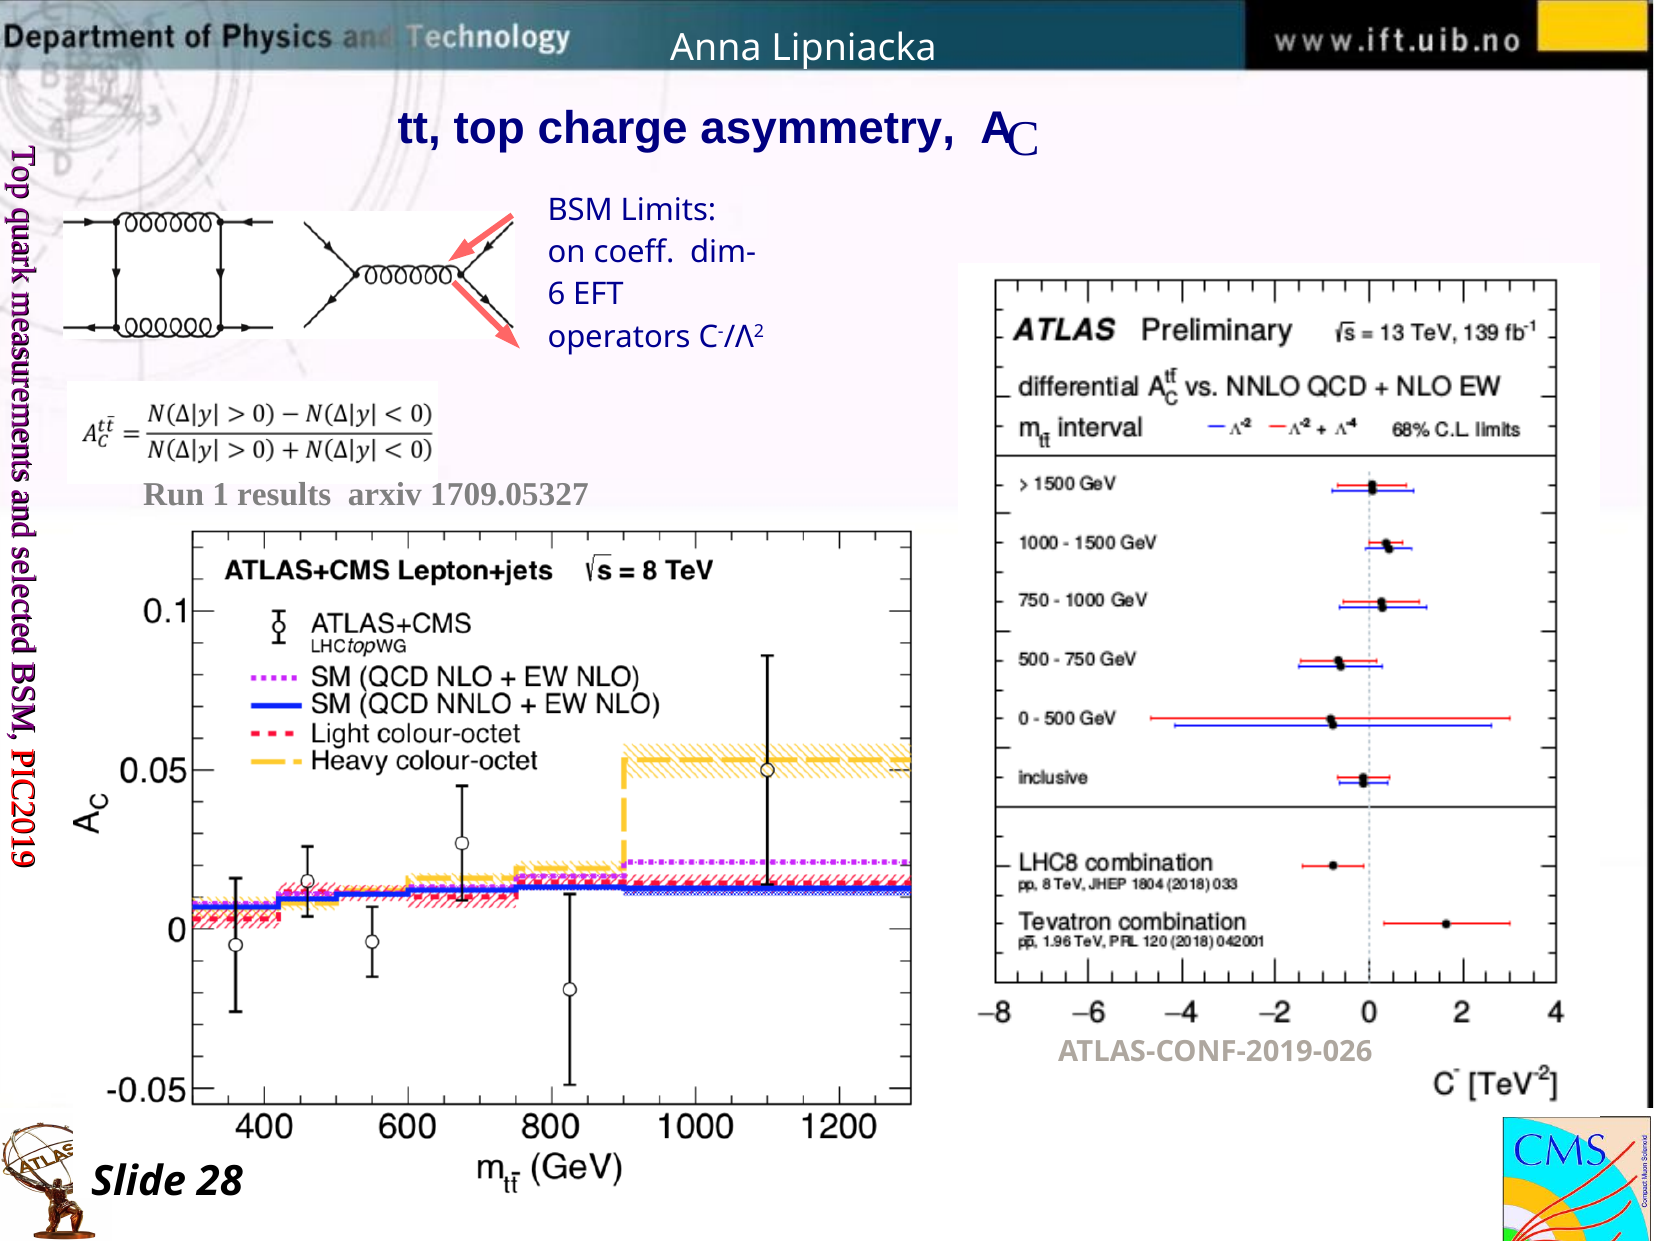

# tt, top charge asymmetry, A
C
BSM Limits:
on coeff. dim-6 EFT operators C-/Λ2
ATLAS-CONF-2019-026
Run 1 results arxiv 1709.05327
Slide 28